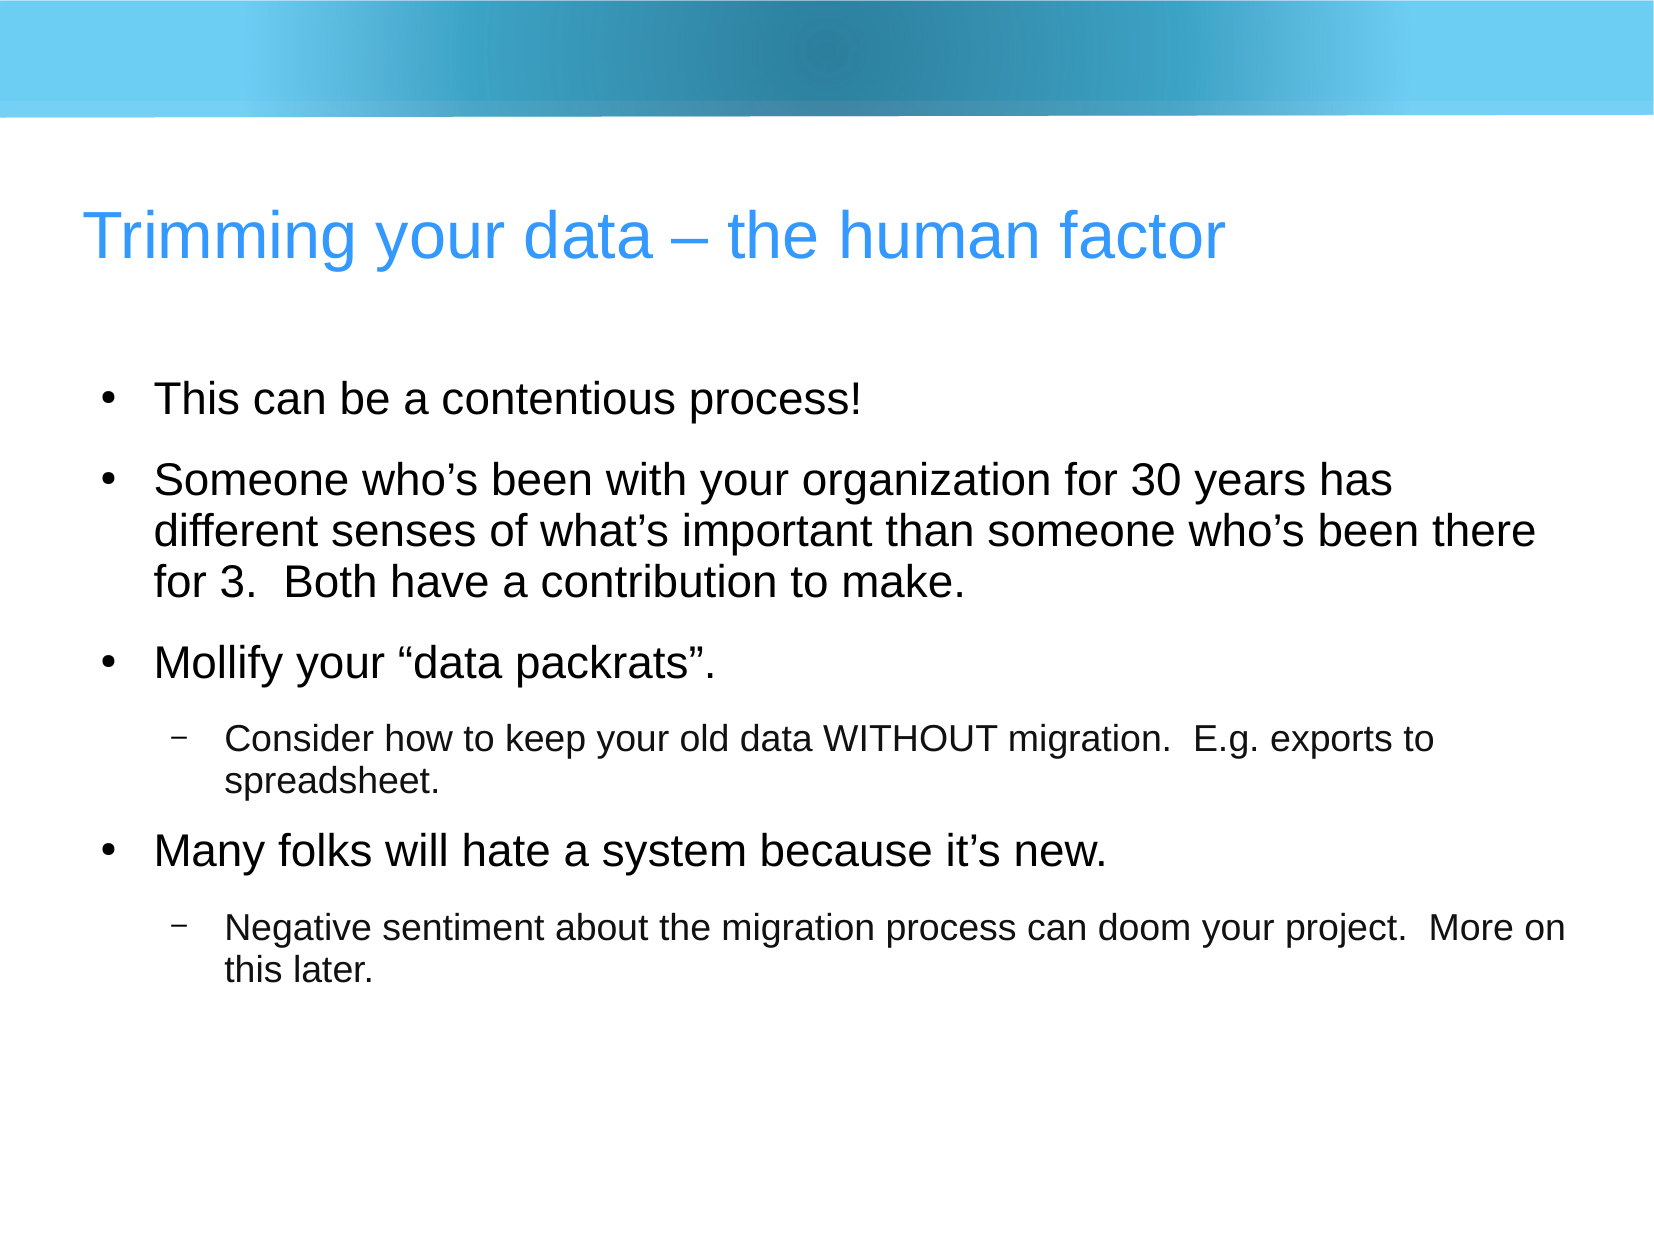

# Trimming your data – the human factor
This can be a contentious process!
Someone who’s been with your organization for 30 years has different senses of what’s important than someone who’s been there for 3. Both have a contribution to make.
Mollify your “data packrats”.
Consider how to keep your old data WITHOUT migration. E.g. exports to spreadsheet.
Many folks will hate a system because it’s new.
Negative sentiment about the migration process can doom your project. More on this later.